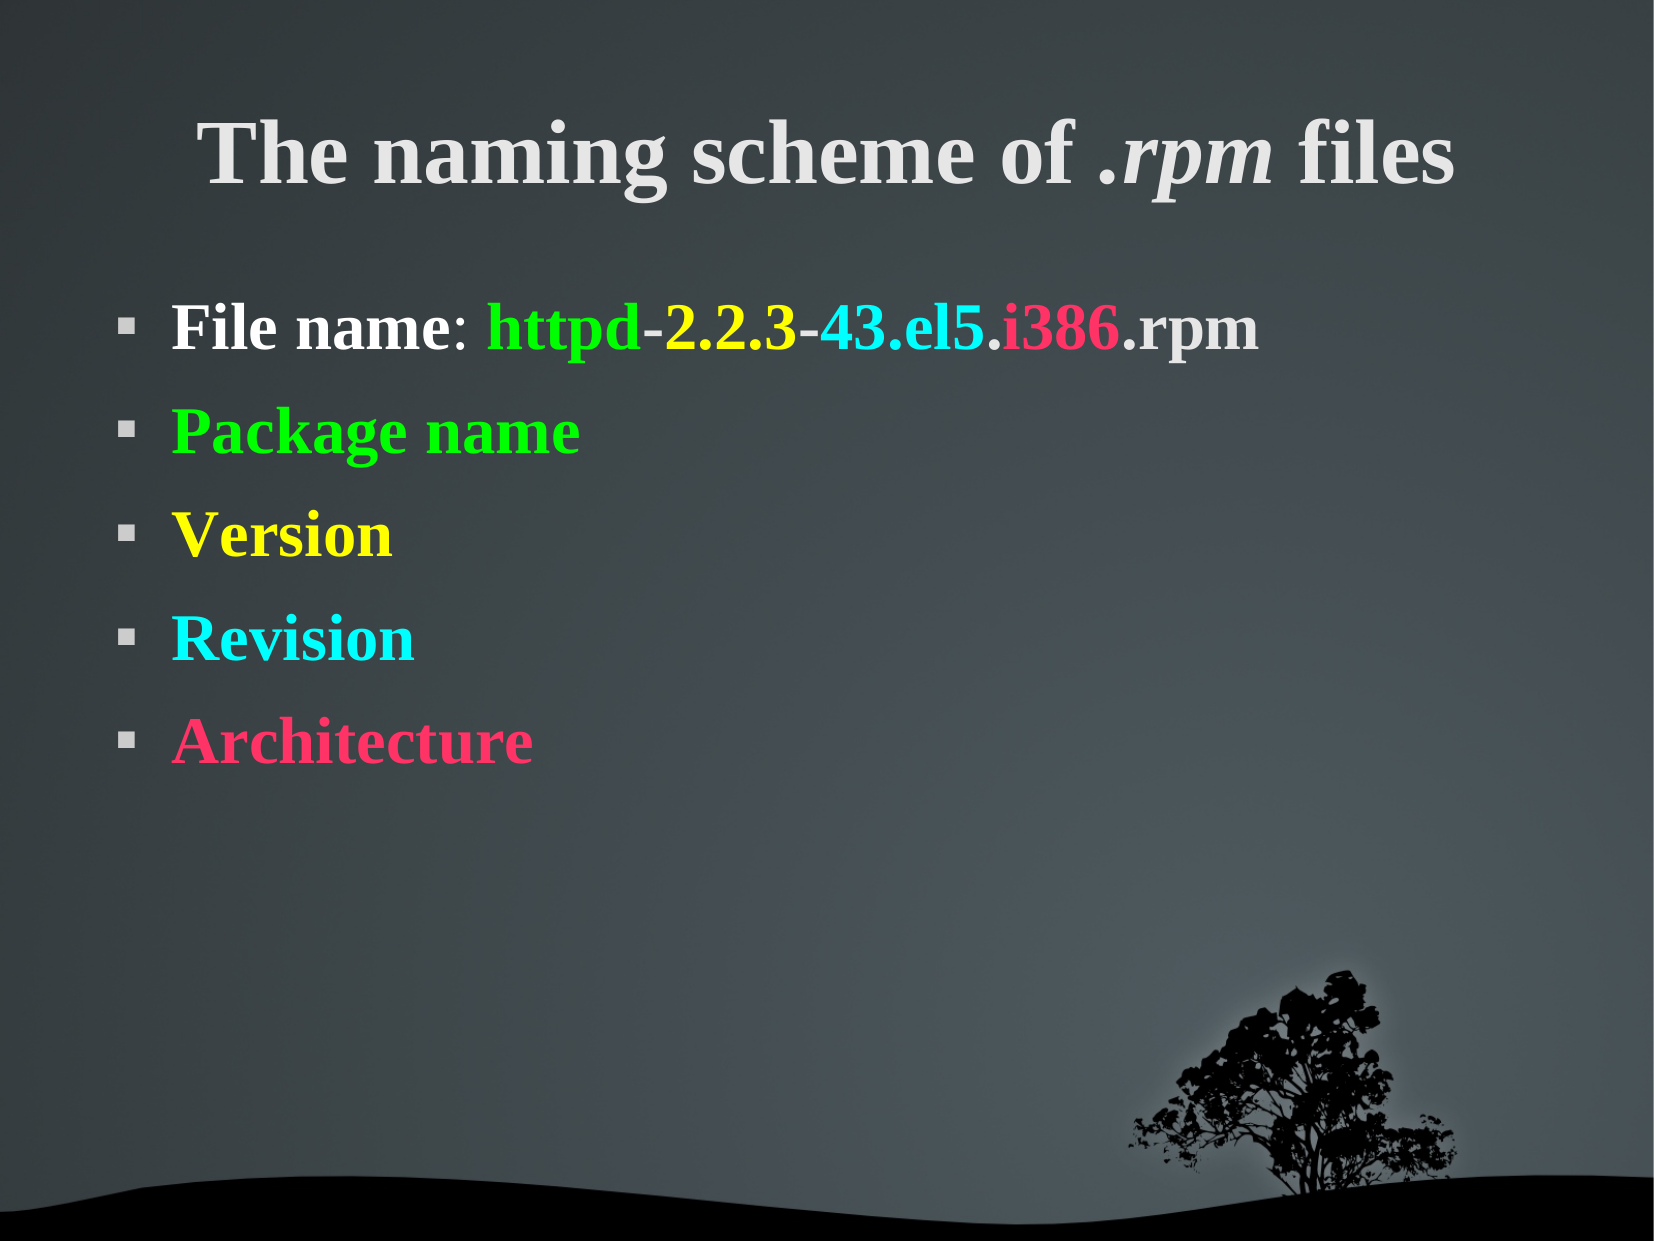

# The naming scheme of .rpm files
File name: httpd-2.2.3-43.el5.i386.rpm
Package name
Version
Revision
Architecture